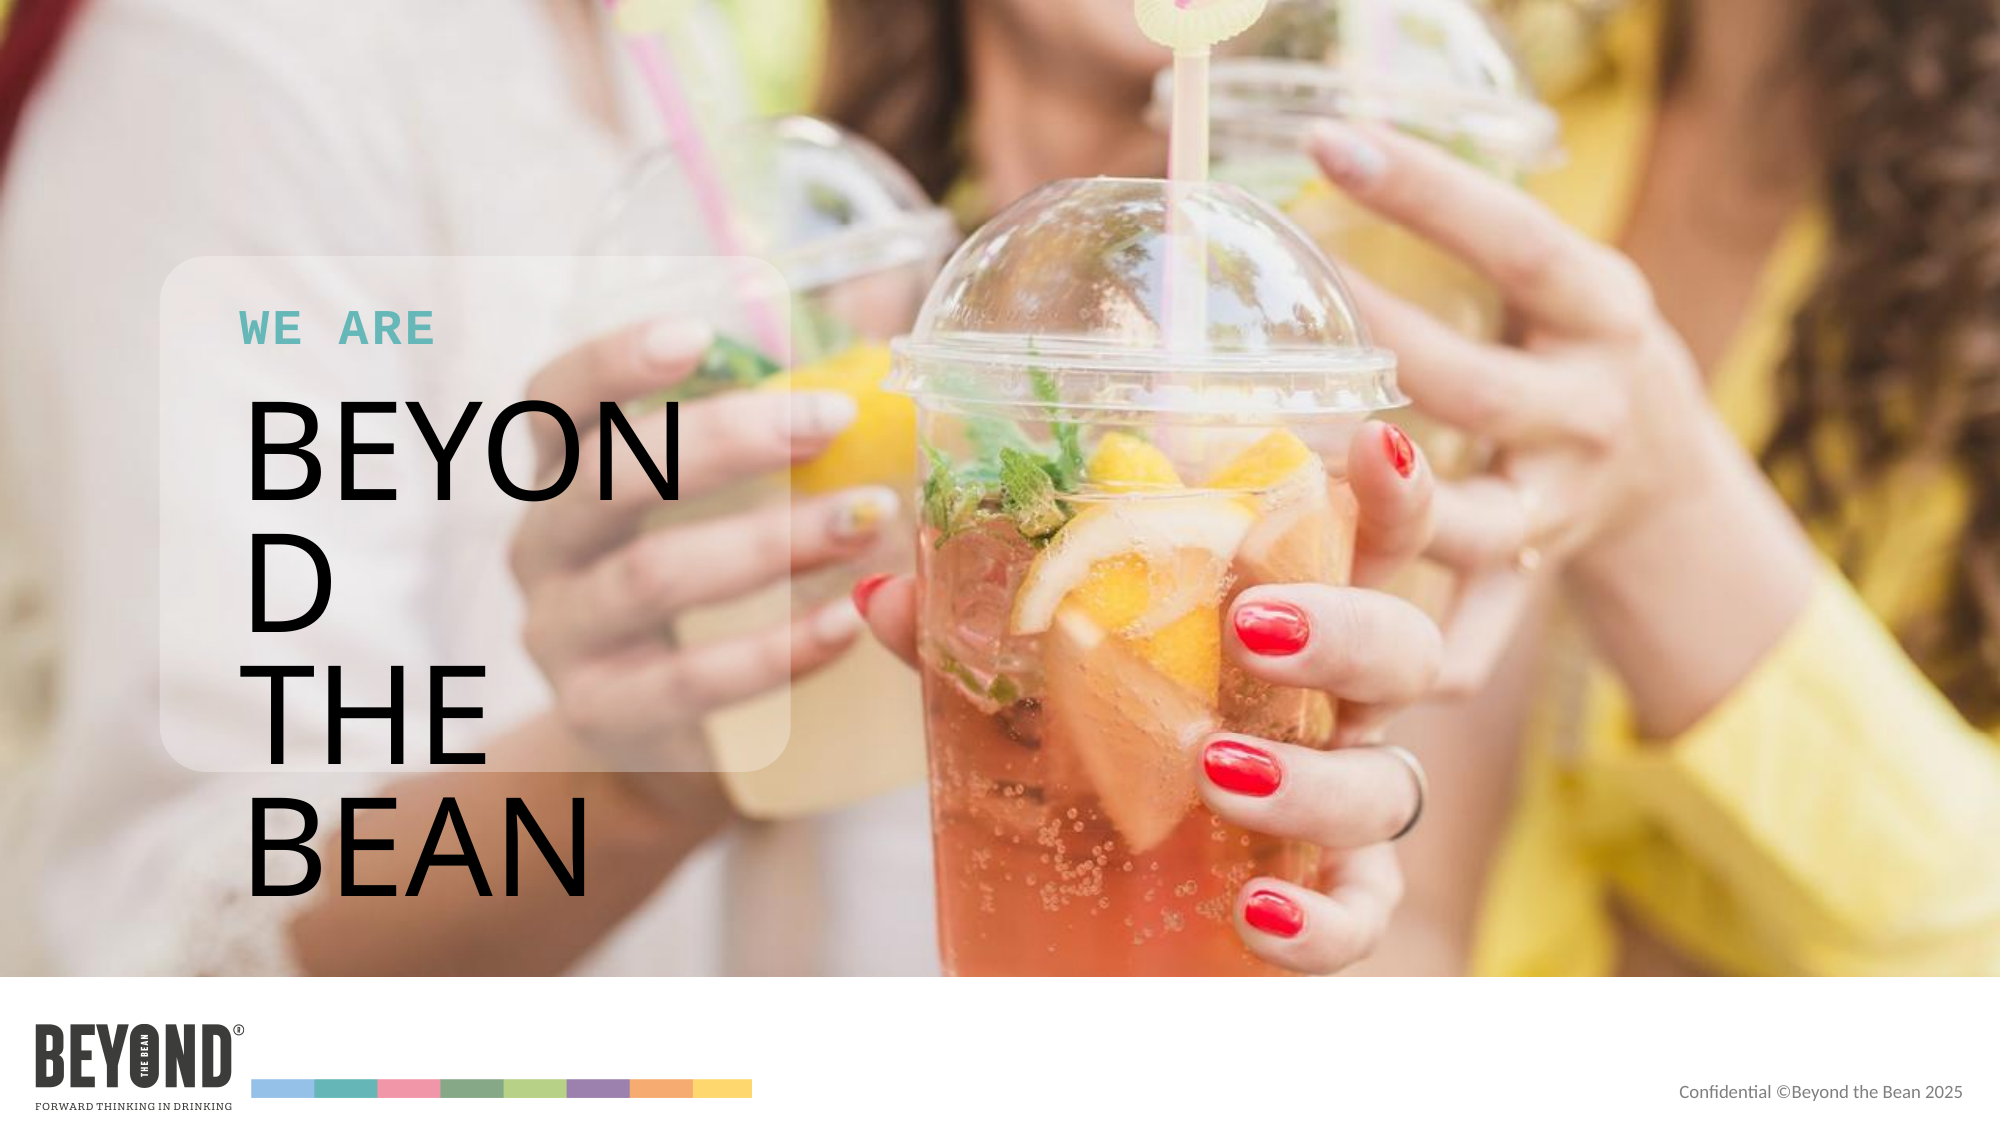

WE ARE
BEYOND
THE Bean
Confidential ©Beyond the Bean 2025